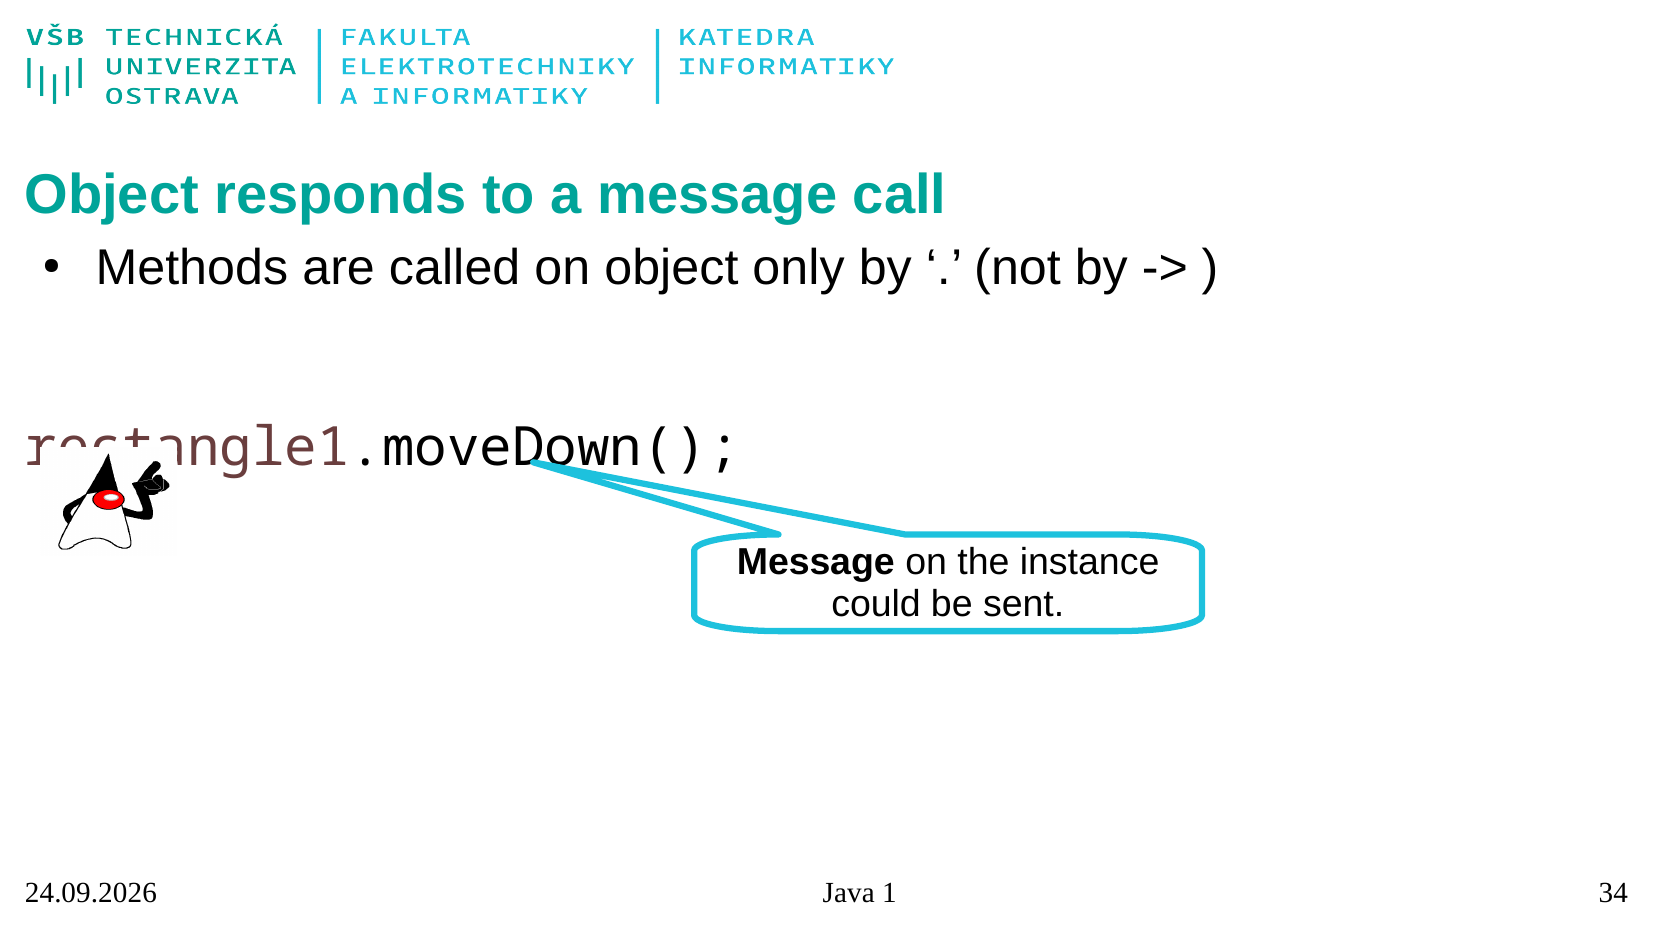

# Object responds to a message call
Methods are called on object only by ‘.’ (not by -> )
rectangle1.moveDown();
Message on the instance could be sent.
Java 1
34